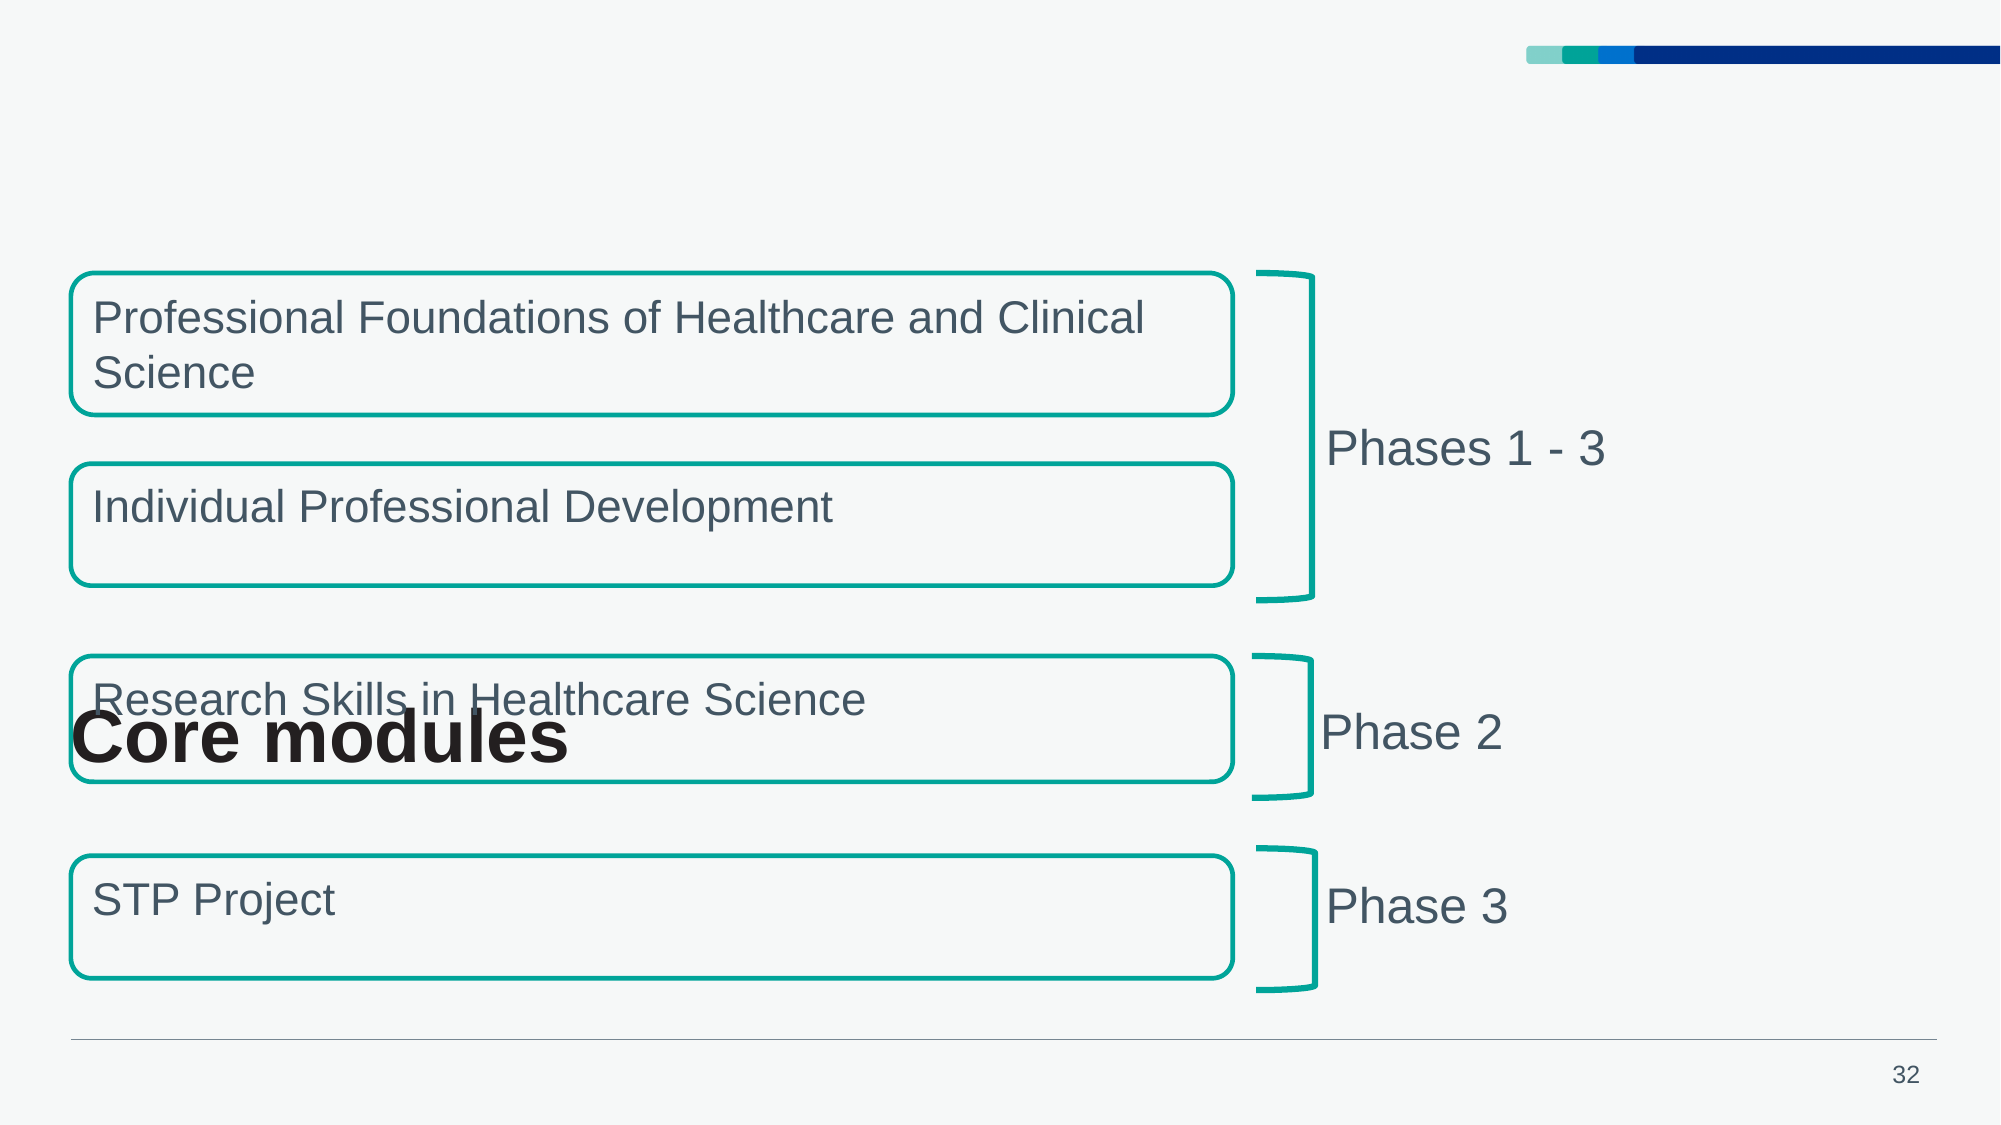

Professional Foundations of Healthcare and Clinical Science
Phases 1 - 3
# Core modules
Individual Professional Development
Research Skills in Healthcare Science
Phase 2
STP Project
Phase 3